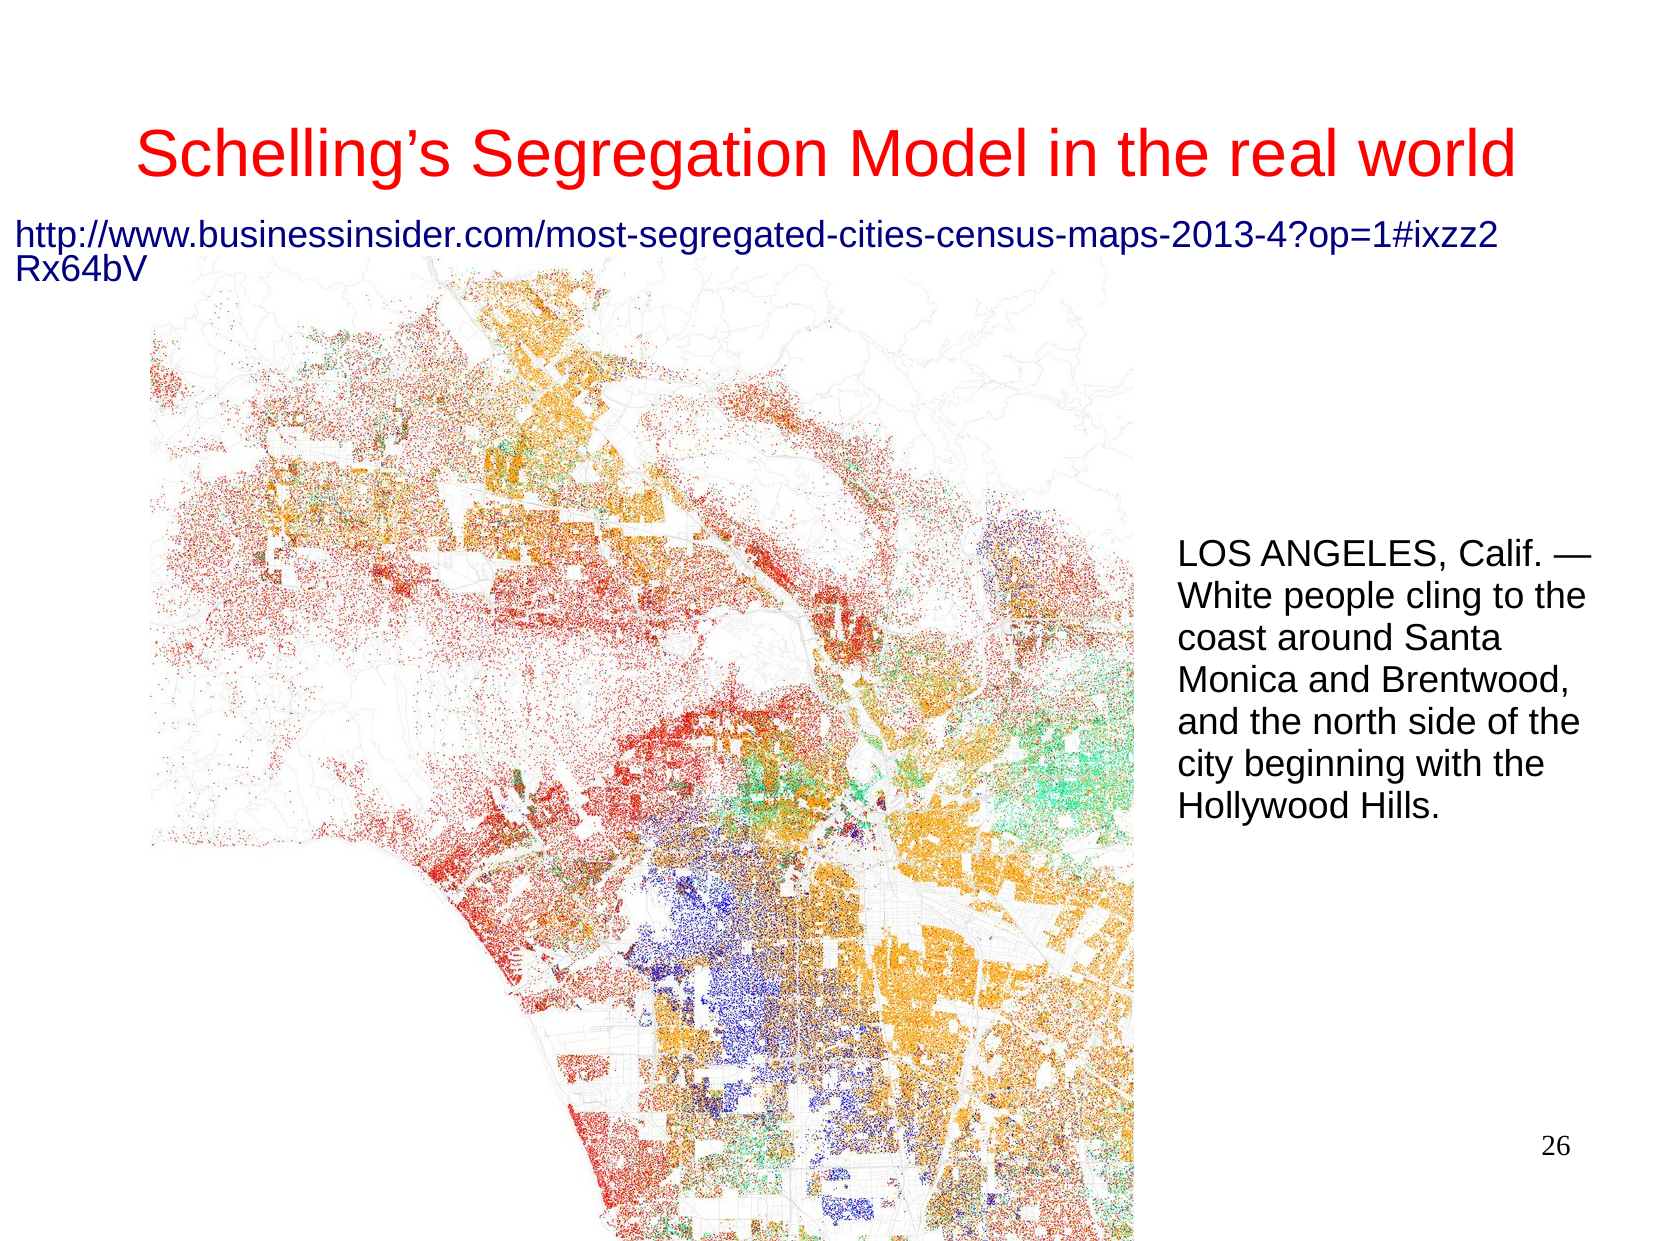

# Schelling’s Segregation Model in the real world
http://www.businessinsider.com/most-segregated-cities-census-maps-2013-4?op=1#ixzz2Rx64bVpr
LOS ANGELES, Calif. — White people cling to the coast around Santa Monica and Brentwood, and the north side of the city beginning with the Hollywood Hills.
Complex Systems
26